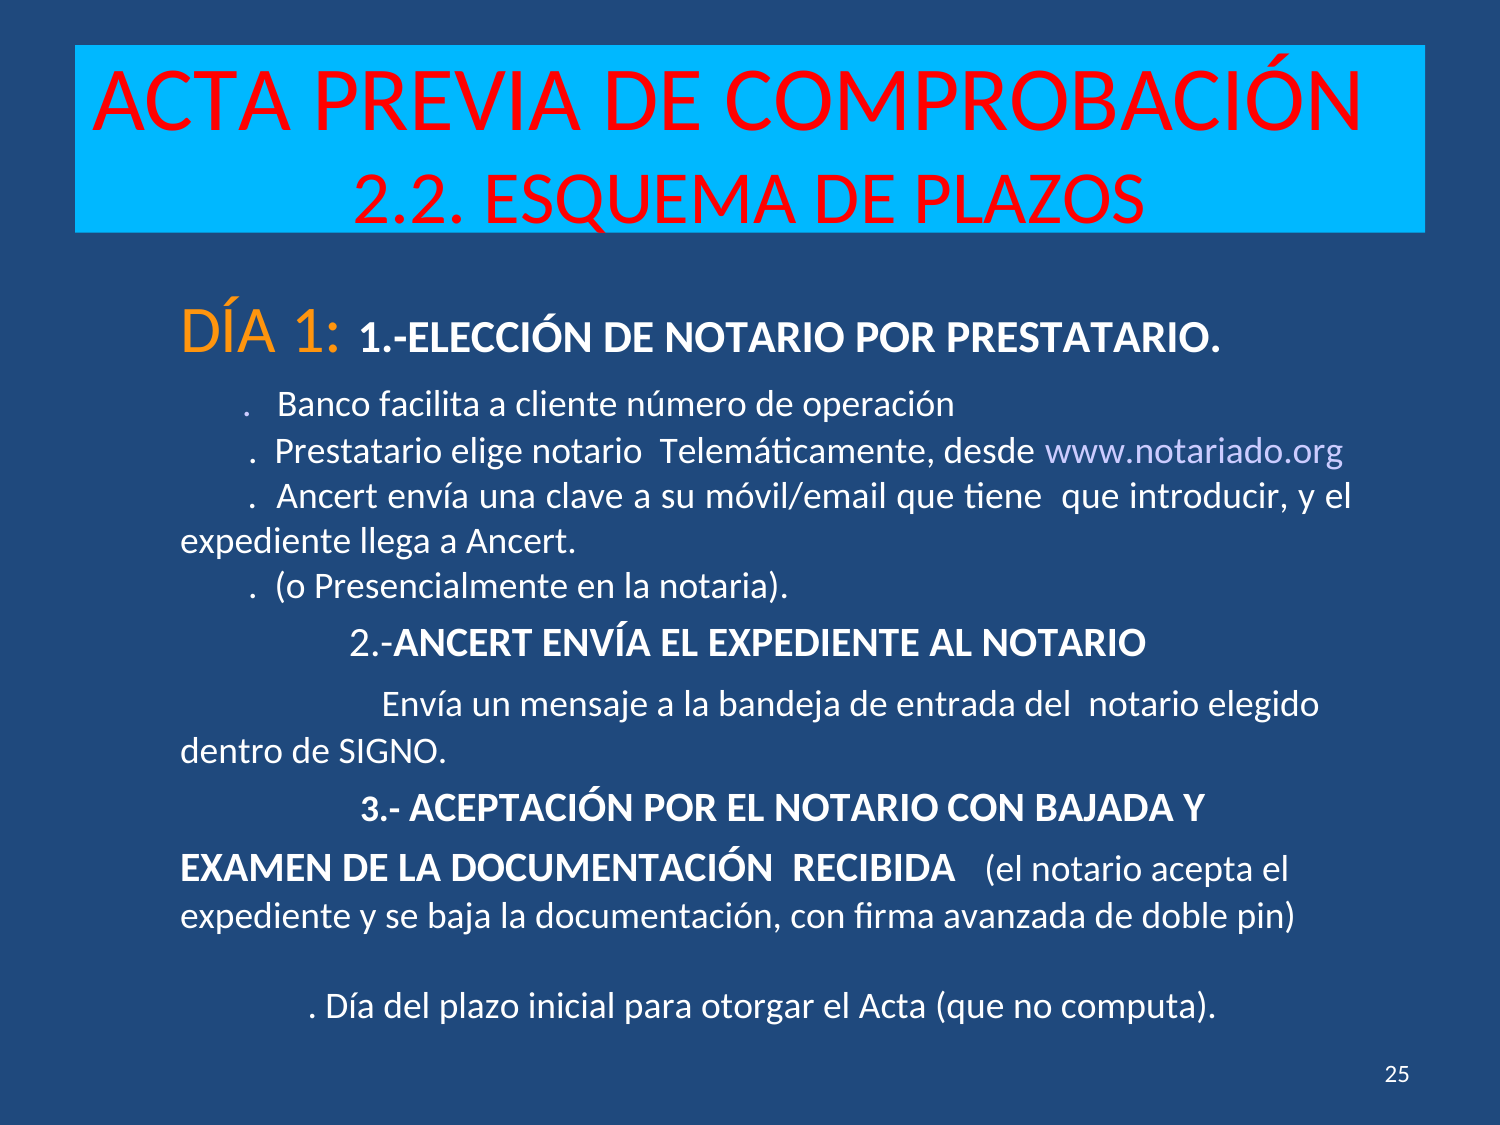

ACTA PREVIA DE COMPROBACIÓN
2.2. ESQUEMA DE PLAZOS
DÍA 1: 1.-ELECCIÓN DE NOTARIO POR PRESTATARIO.
 . Banco facilita a cliente número de operación
 . Prestatario elige notario Telemáticamente, desde www.notariado.org
 . Ancert envía una clave a su móvil/email que tiene que introducir, y el expediente llega a Ancert.
 . (o Presencialmente en la notaria).
 2.-ANCERT ENVÍA EL EXPEDIENTE AL NOTARIO
 Envía un mensaje a la bandeja de entrada del notario elegido dentro de SIGNO.
 3.- ACEPTACIÓN POR EL NOTARIO CON BAJADA Y EXAMEN DE LA DOCUMENTACIÓN RECIBIDA (el notario acepta el expediente y se baja la documentación, con firma avanzada de doble pin)
 . Día del plazo inicial para otorgar el Acta (que no computa).